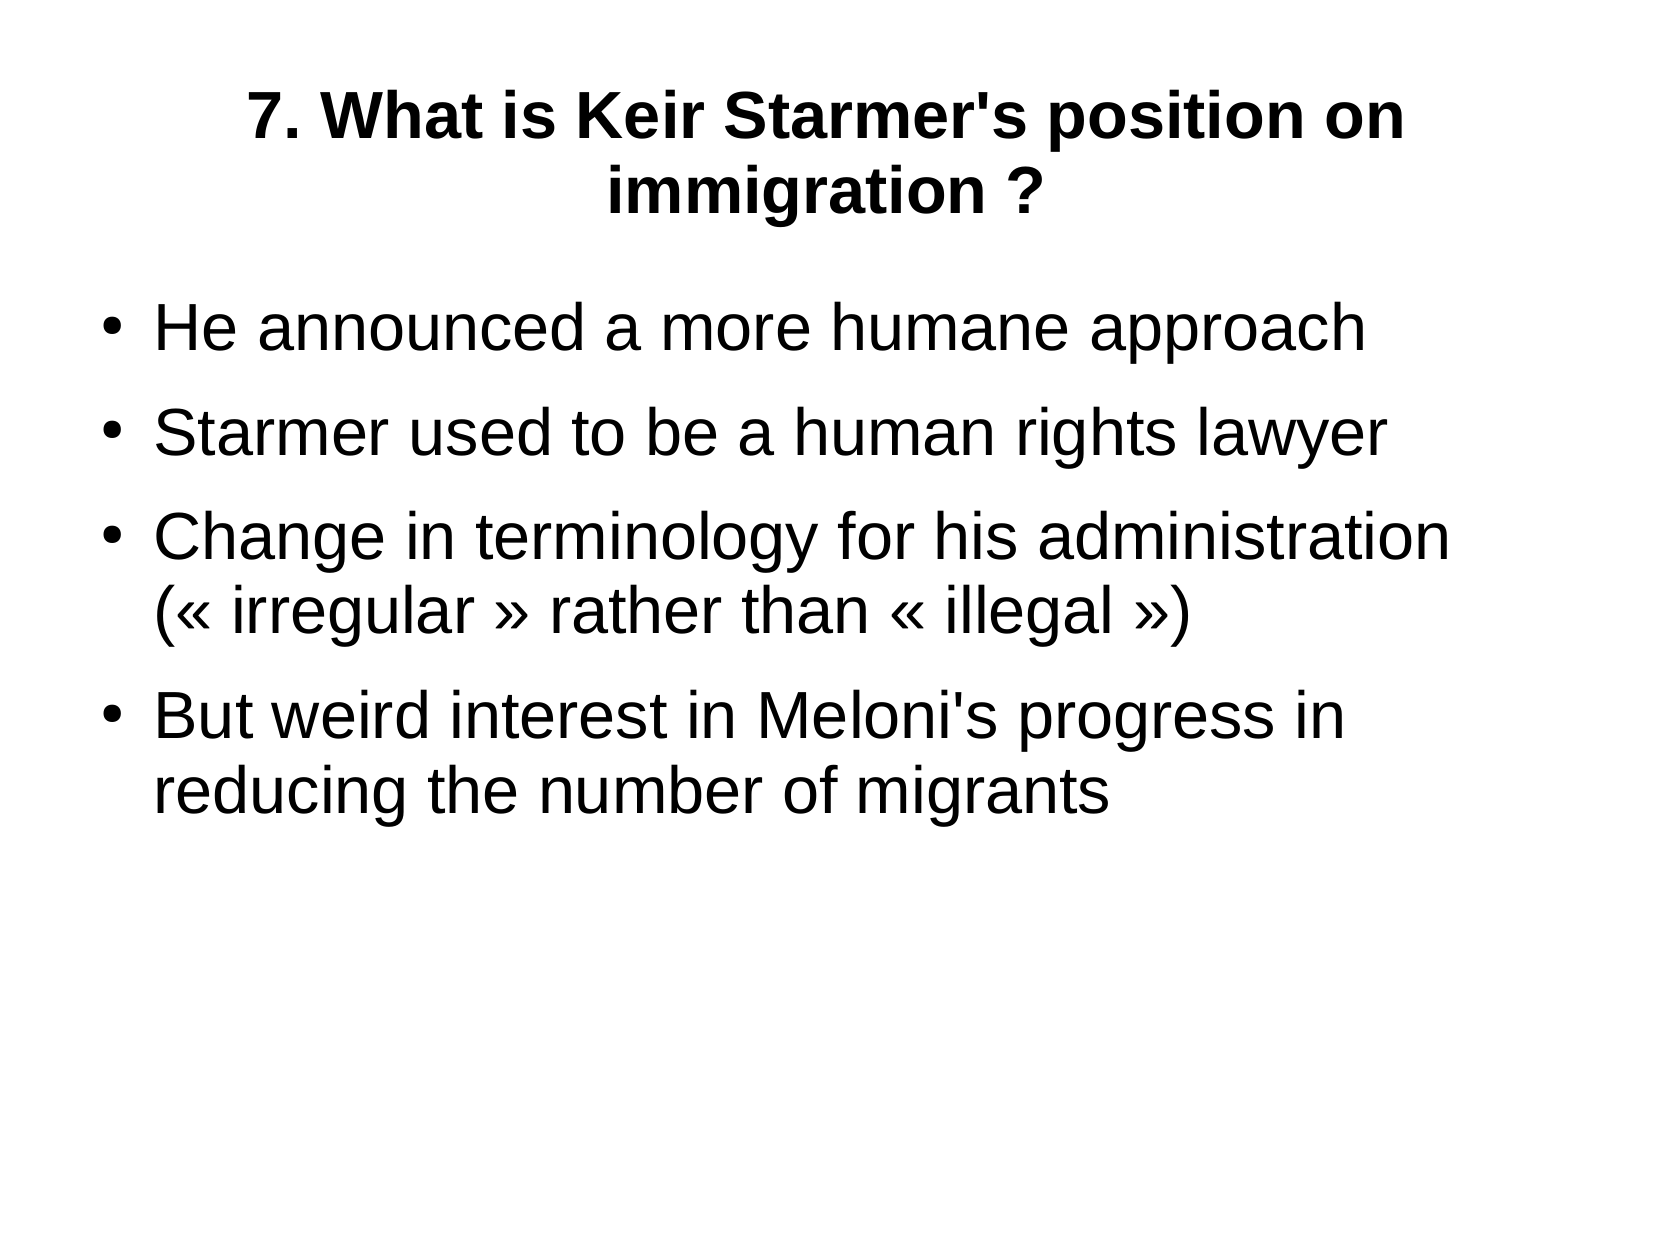

# 7. What is Keir Starmer's position on immigration ?
He announced a more humane approach
Starmer used to be a human rights lawyer
Change in terminology for his administration (« irregular » rather than « illegal »)
But weird interest in Meloni's progress in reducing the number of migrants